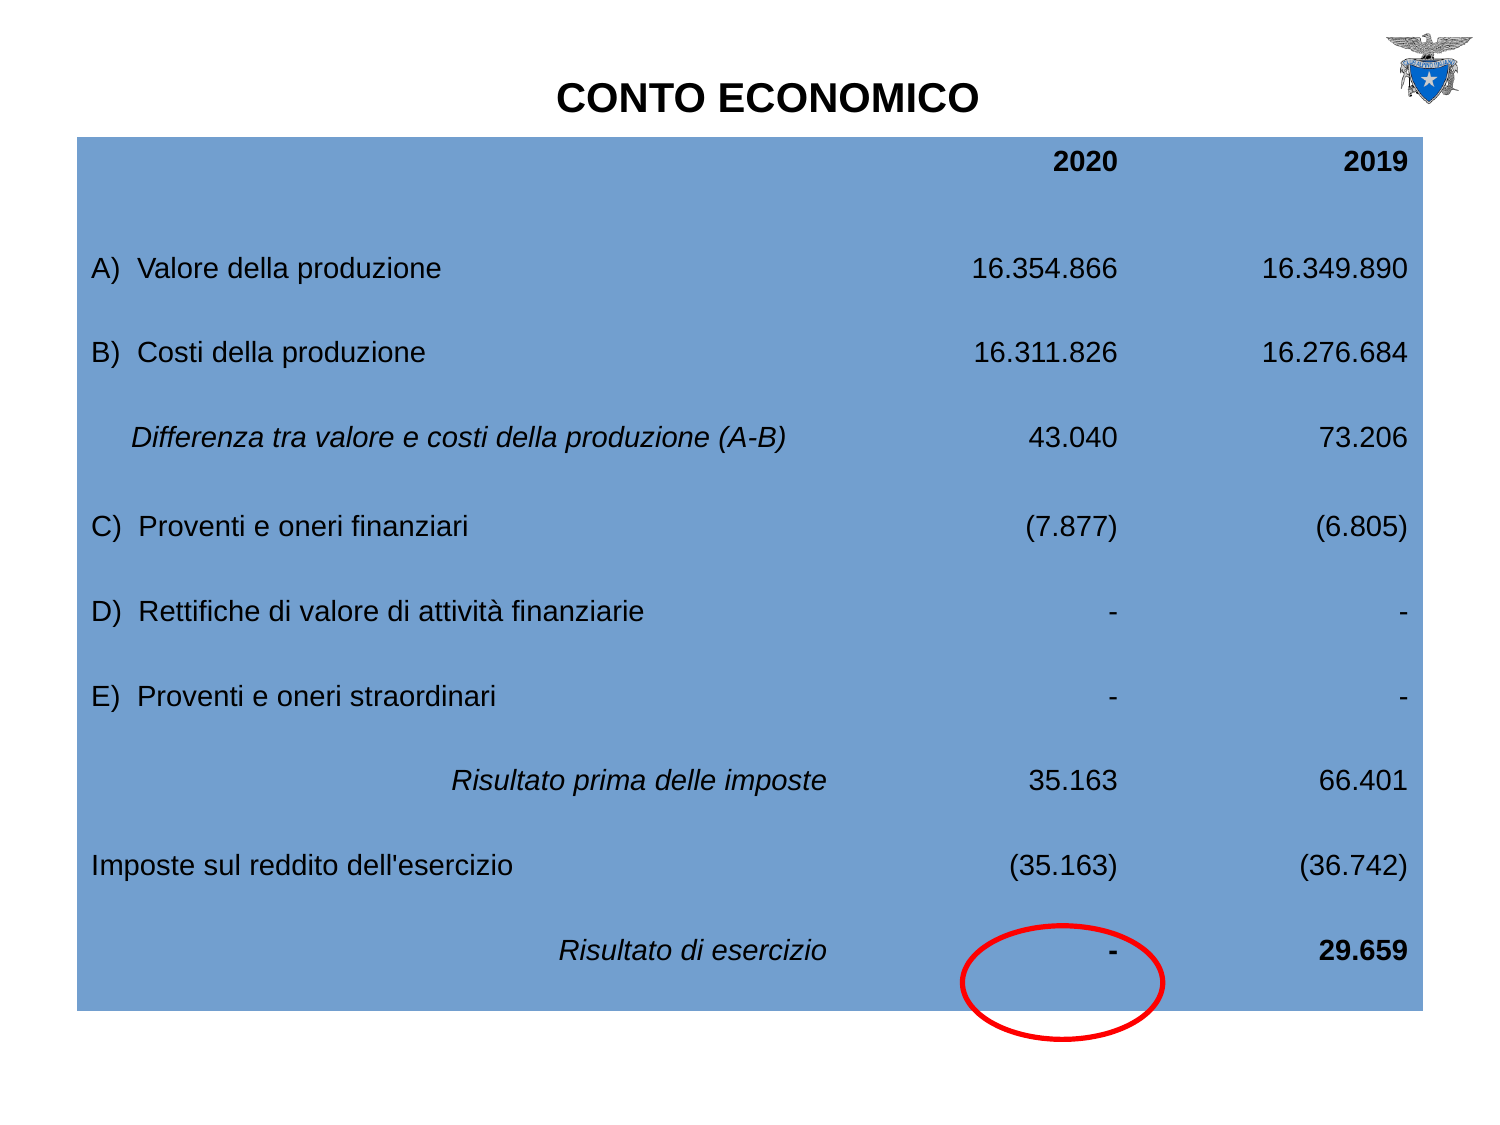

CONTO ECONOMICO
| | 2020 | 2019 |
| --- | --- | --- |
| A) Valore della produzione | 16.354.866 | 16.349.890 |
| B) Costi della produzione | 16.311.826 | 16.276.684 |
| Differenza tra valore e costi della produzione (A-B) | 43.040 | 73.206 |
| C) Proventi e oneri finanziari | (7.877) | (6.805) |
| D) Rettifiche di valore di attività finanziarie | - | - |
| E) Proventi e oneri straordinari | - | - |
| Risultato prima delle imposte | 35.163 | 66.401 |
| Imposte sul reddito dell'esercizio | (35.163) | (36.742) |
| Risultato di esercizio | - | 29.659 |